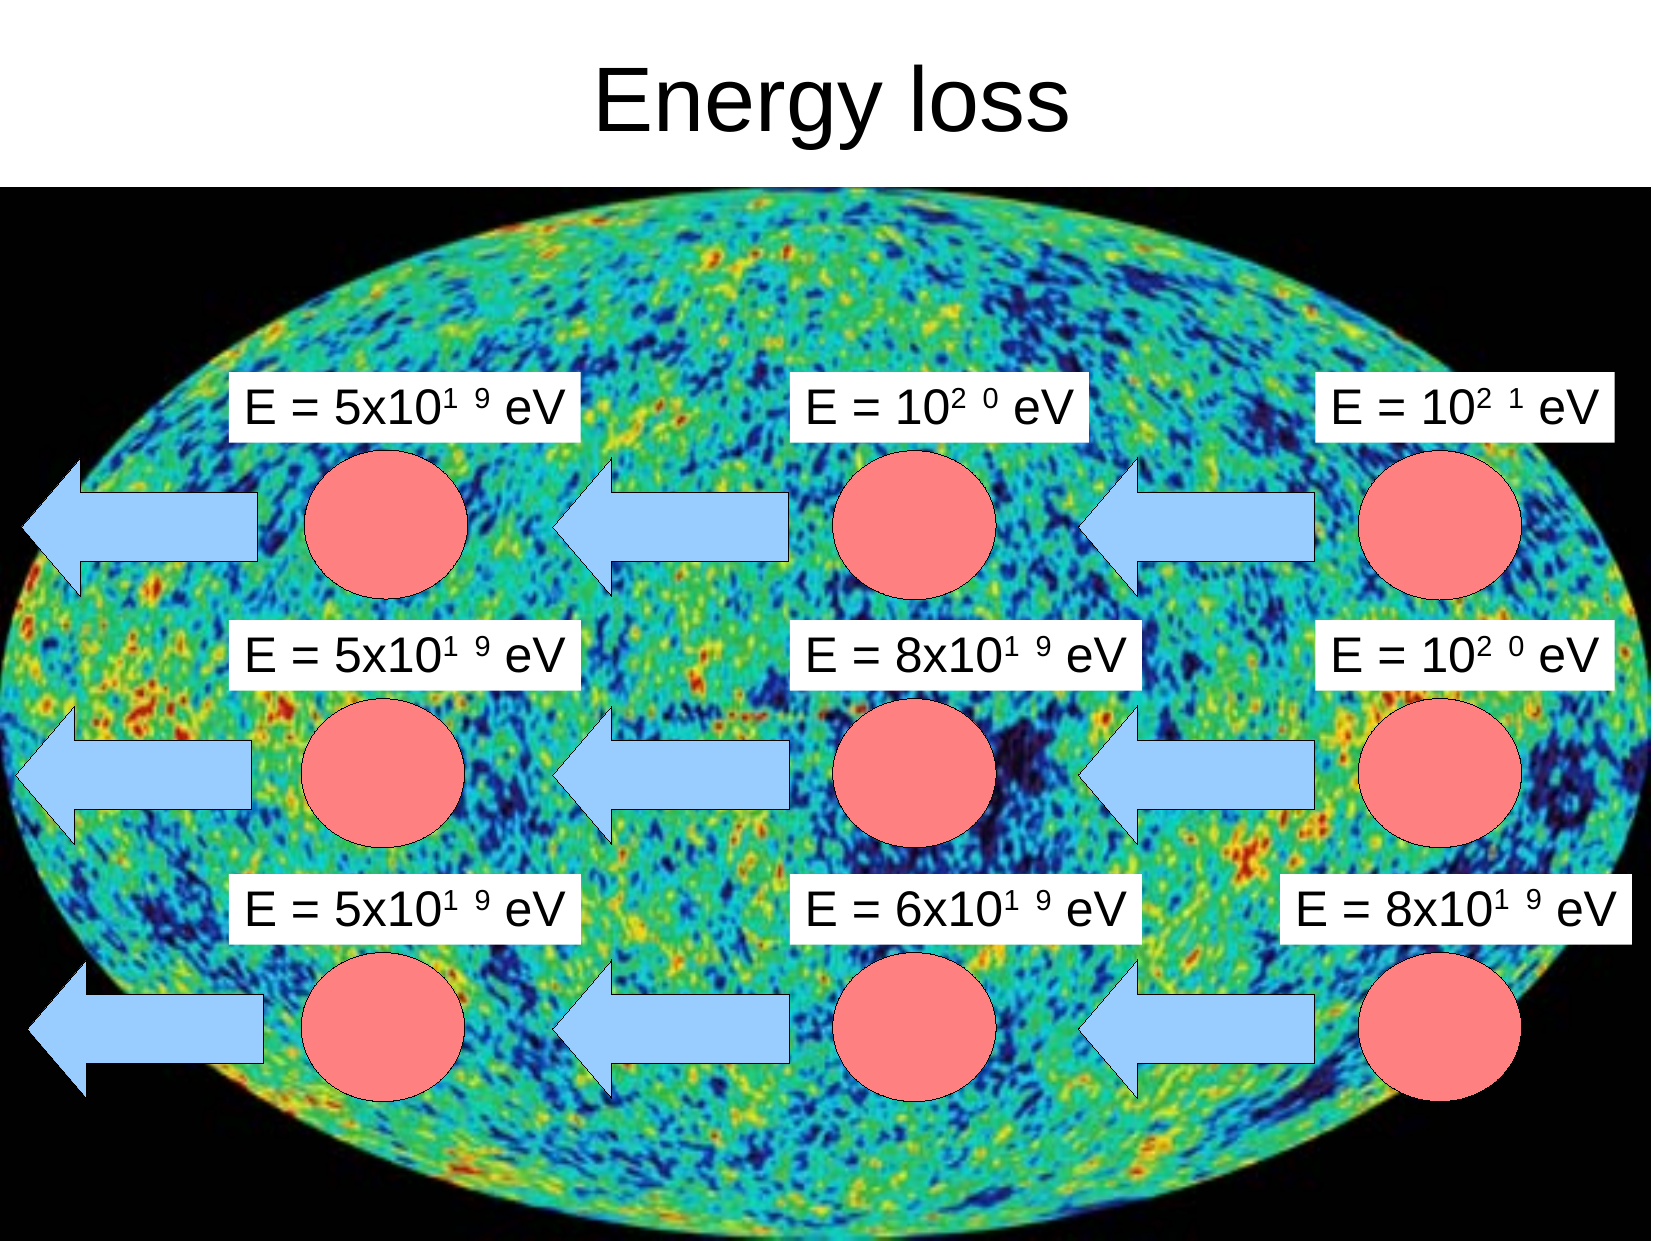

# Energy loss
E = 102 1 eV
E = 5x101 9 eV
E = 102 0 eV
E = 102 0 eV
E = 5x101 9 eV
E = 8x101 9 eV
E = 8x101 9 eV
E = 5x101 9 eV
E = 6x101 9 eV